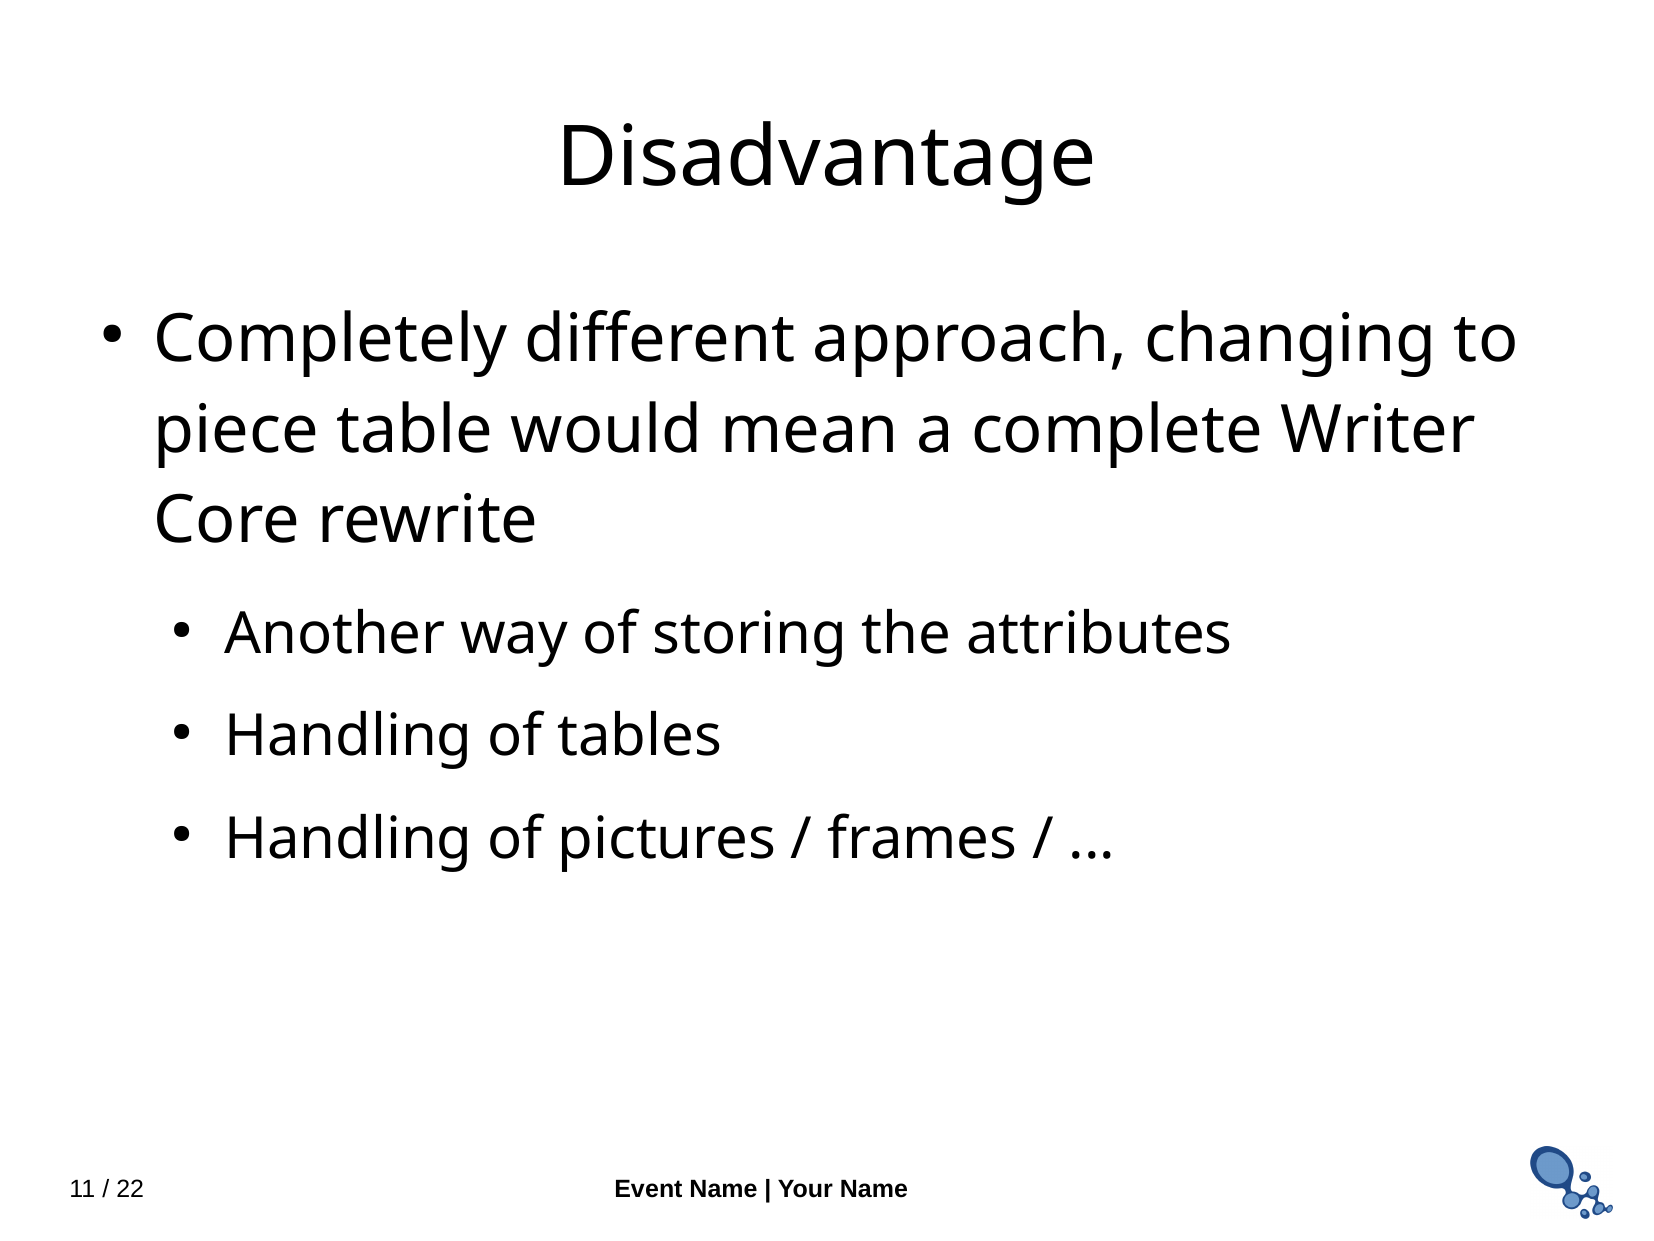

# Disadvantage
Completely different approach, changing to piece table would mean a complete Writer Core rewrite
Another way of storing the attributes
Handling of tables
Handling of pictures / frames / ...